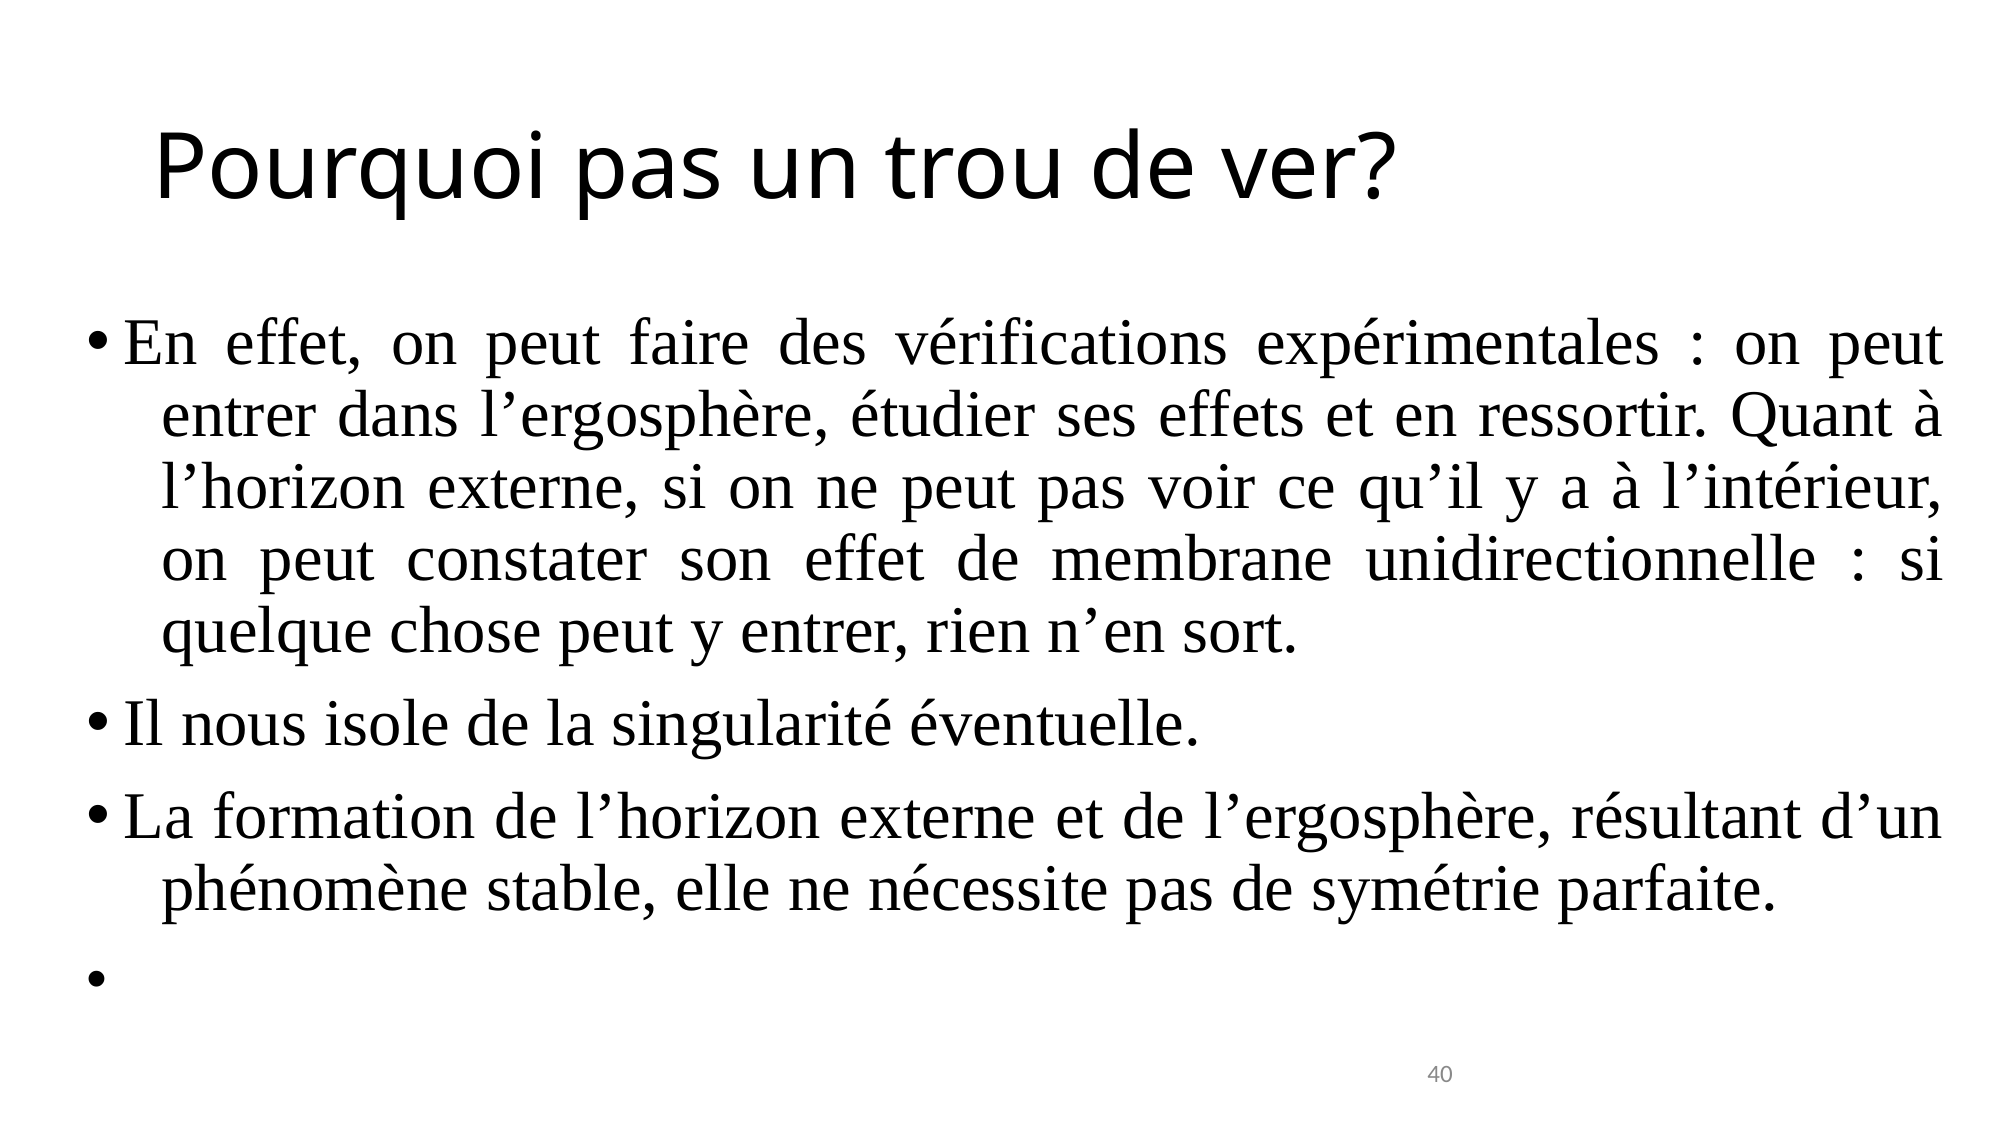

# Pourquoi pas un trou de ver?
En effet, on peut faire des vérifications expérimentales : on peut entrer dans l’ergosphère, étudier ses effets et en ressortir. Quant à l’horizon externe, si on ne peut pas voir ce qu’il y a à l’intérieur, on peut constater son effet de membrane unidirectionnelle : si quelque chose peut y entrer, rien n’en sort.
Il nous isole de la singularité éventuelle.
La formation de l’horizon externe et de l’ergosphère, résultant d’un phénomène stable, elle ne nécessite pas de symétrie parfaite.